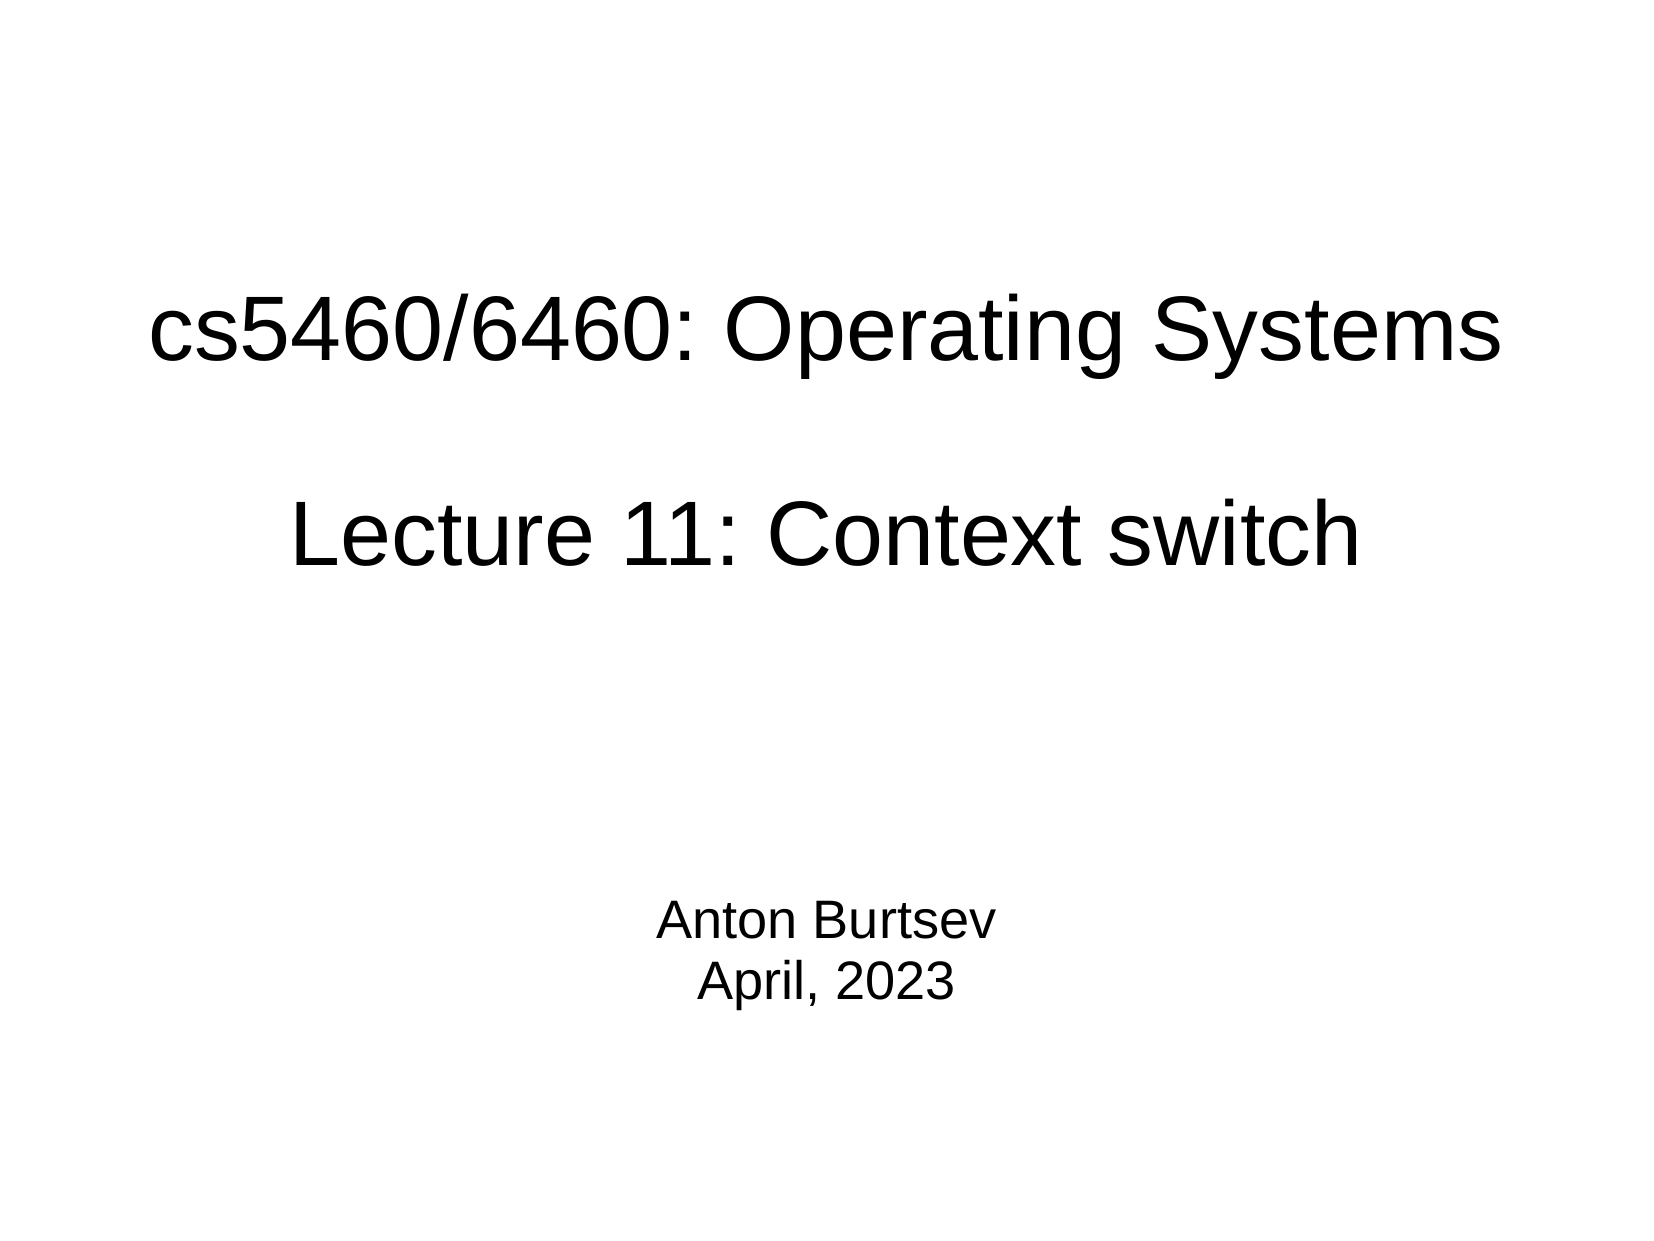

# cs5460/6460: Operating Systems Lecture 11: Context switch
Anton Burtsev
April, 2023